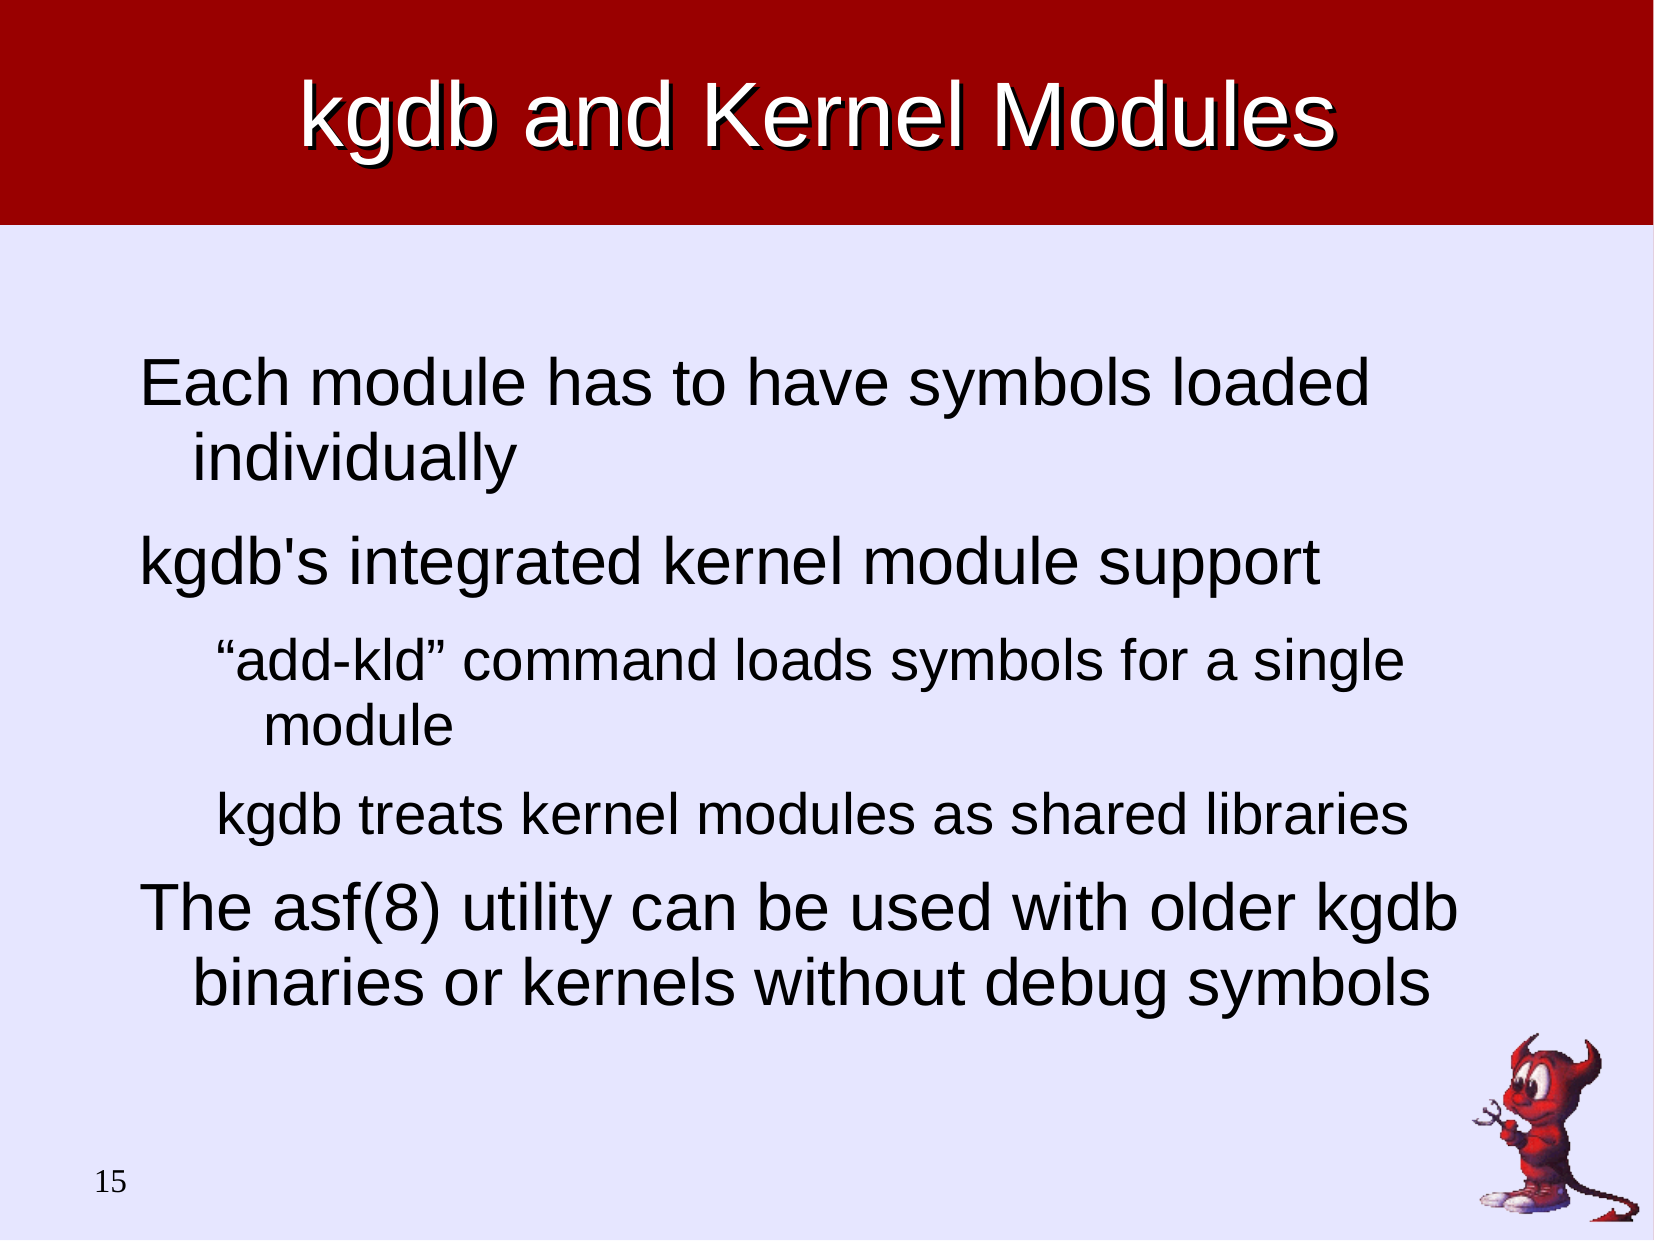

# kgdb and Kernel Modules
Each module has to have symbols loaded individually
kgdb's integrated kernel module support
“add-kld” command loads symbols for a single module
kgdb treats kernel modules as shared libraries
The asf(8) utility can be used with older kgdb binaries or kernels without debug symbols